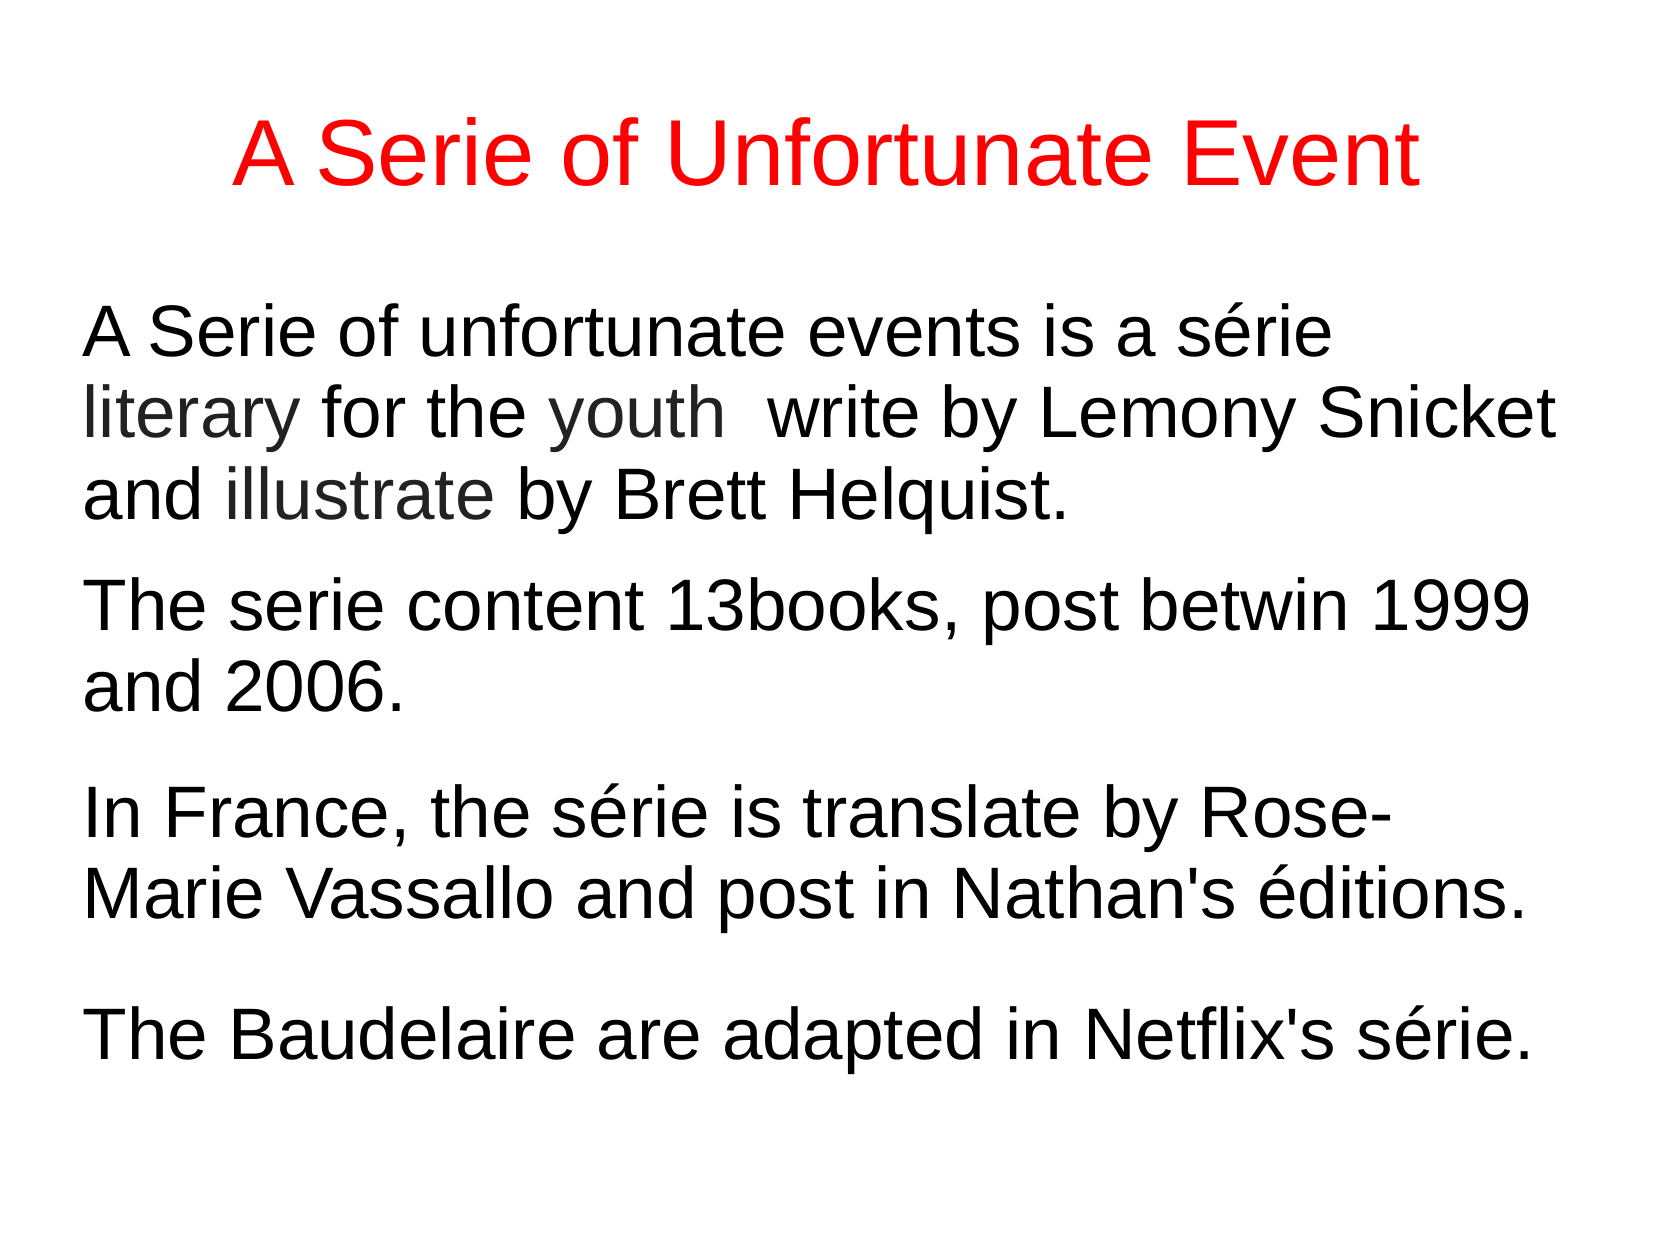

# A Serie of Unfortunate Event
A Serie of unfortunate events is a série literary for the youth write by Lemony Snicket and illustrate by Brett Helquist.
The serie content 13books, post betwin 1999 and 2006.
In France, the série is translate by Rose-Marie Vassallo and post in Nathan's éditions.
The Baudelaire are adapted in Netflix's série.